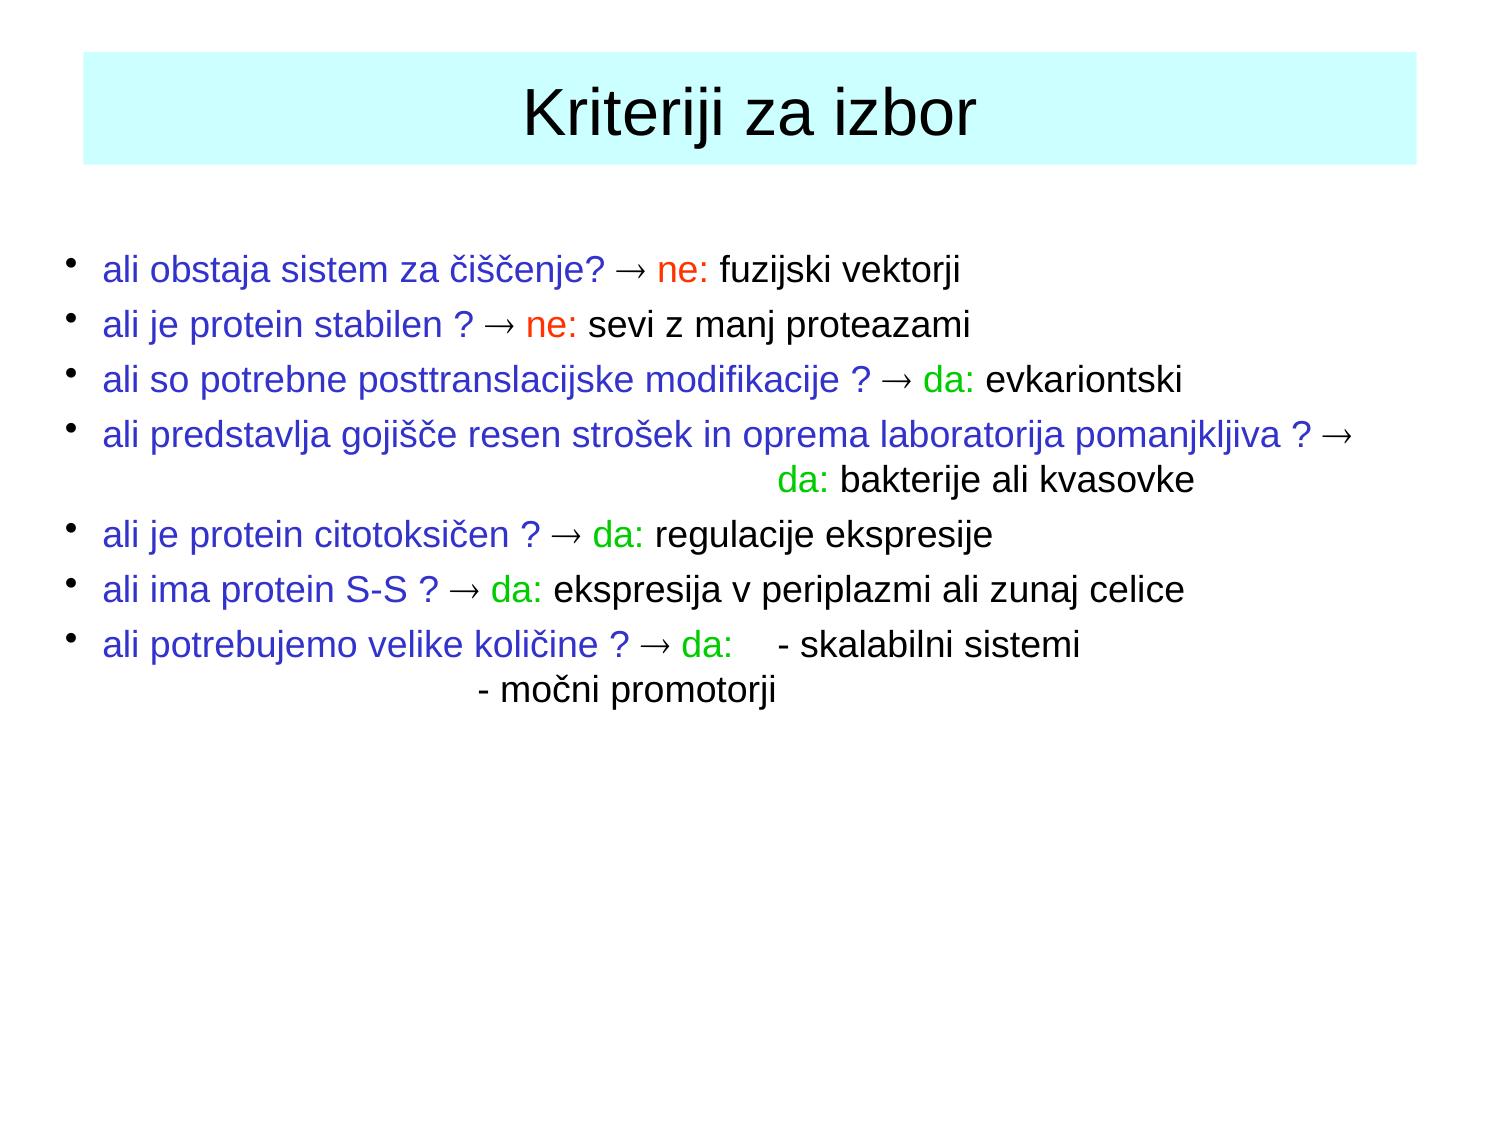

Kriteriji za izbor
ali obstaja sistem za čiščenje?  ne: fuzijski vektorji
ali je protein stabilen ?  ne: sevi z manj proteazami
ali so potrebne posttranslacijske modifikacije ?  da: evkariontski
ali predstavlja gojišče resen strošek in oprema laboratorija pomanjkljiva ?
 		da: bakterije ali kvasovke
ali je protein citotoksičen ?  da: regulacije ekspresije
ali ima protein S-S ?  da: ekspresija v periplazmi ali zunaj celice
ali potrebujemo velike količine ?  da: 	- skalabilni sistemi
					- močni promotorji